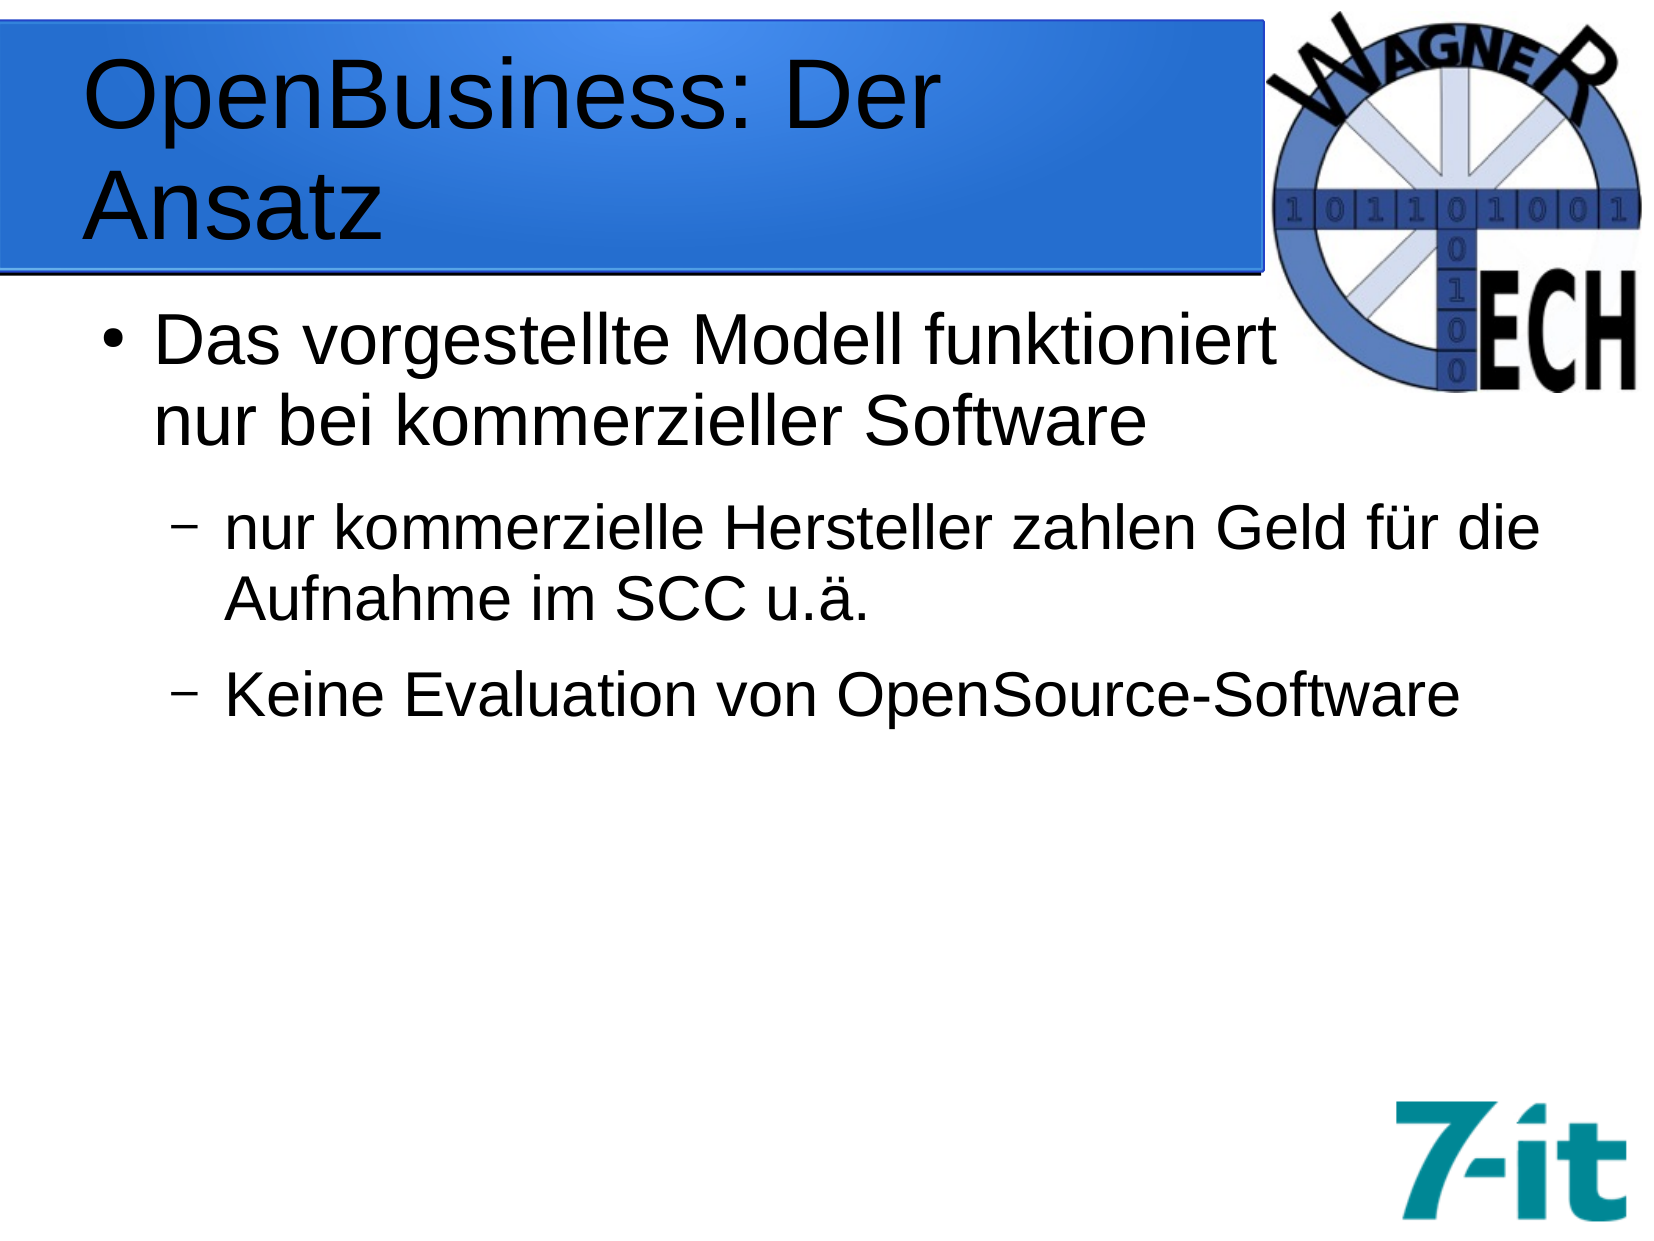

# OpenBusiness: Der Ansatz
Das vorgestellte Modell funktioniert
nur bei kommerzieller Software
nur kommerzielle Hersteller zahlen Geld für die Aufnahme im SCC u.ä.
Keine Evaluation von OpenSource-Software